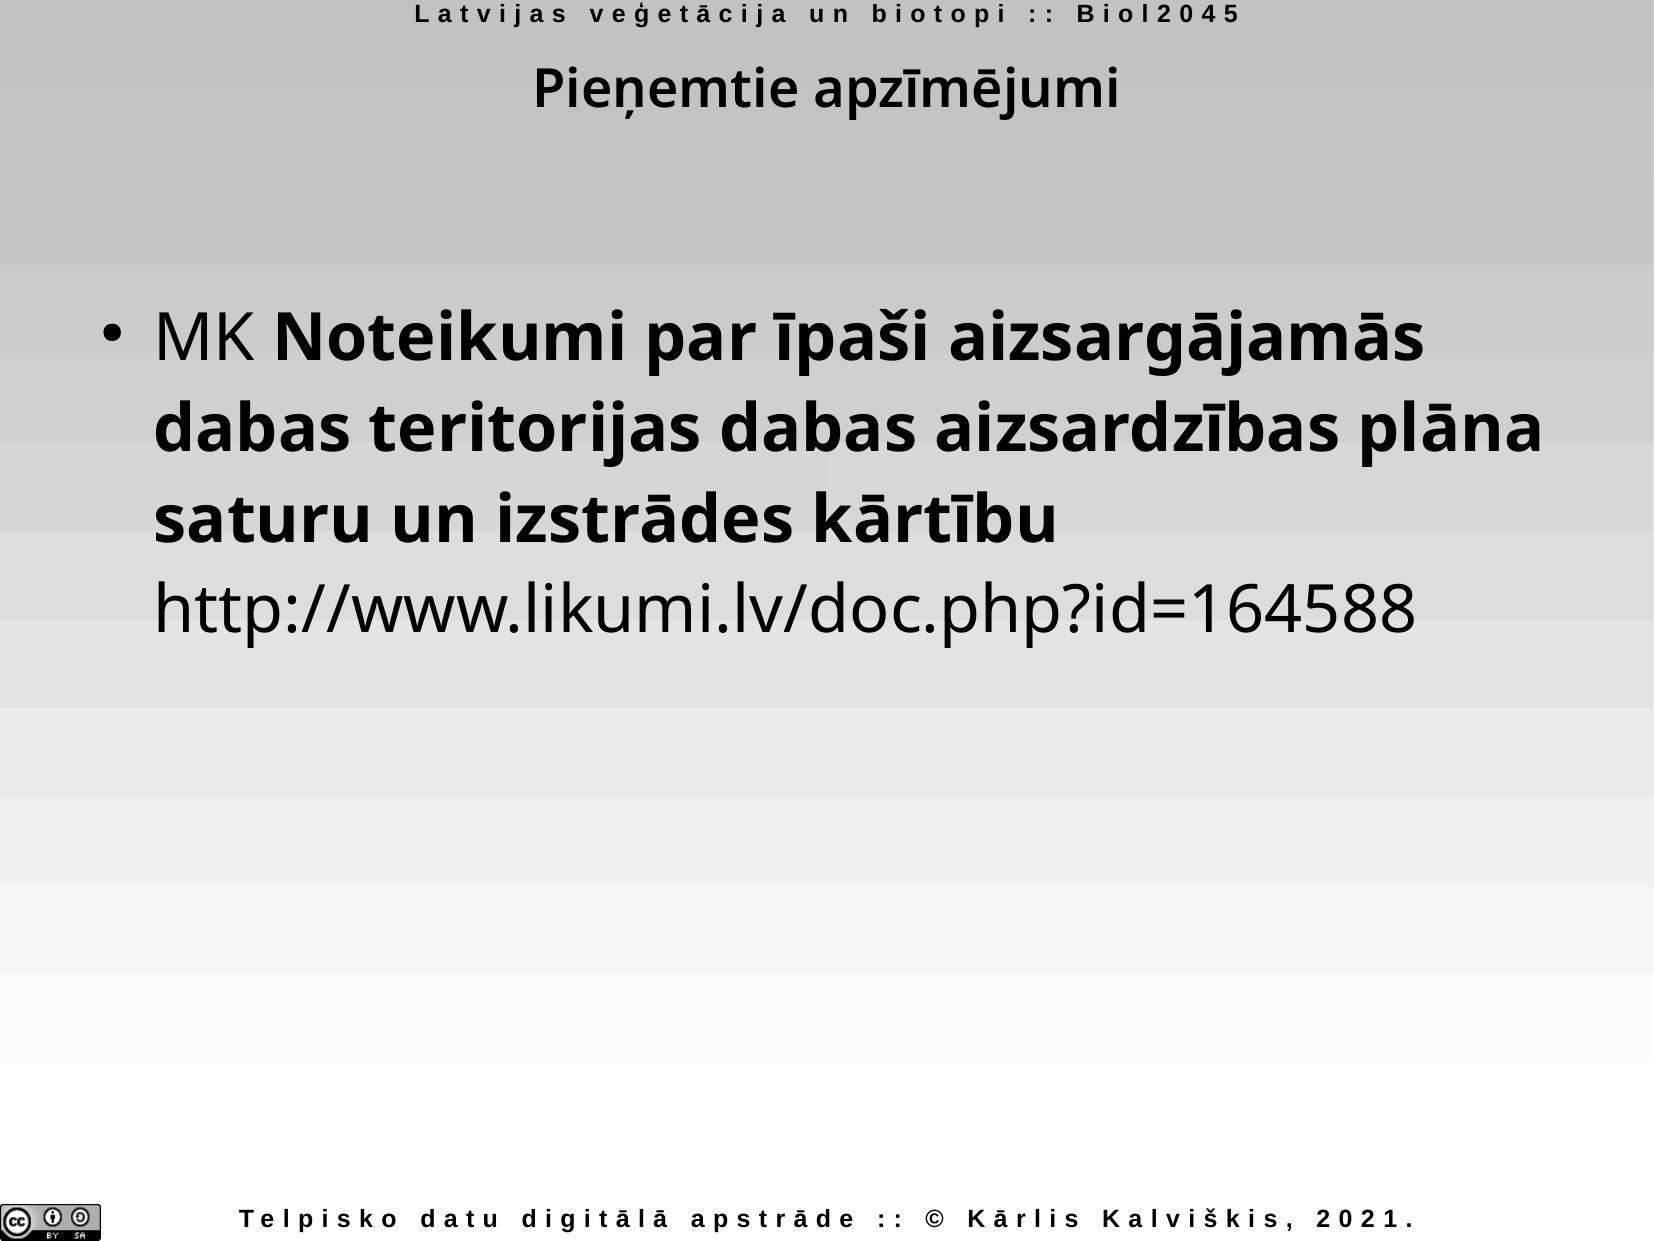

# Pieņemtie apzīmējumi
MK Noteikumi par īpaši aizsargājamās dabas teritorijas dabas aizsardzības plāna saturu un izstrādes kārtību
http://www.likumi.lv/doc.php?id=164588